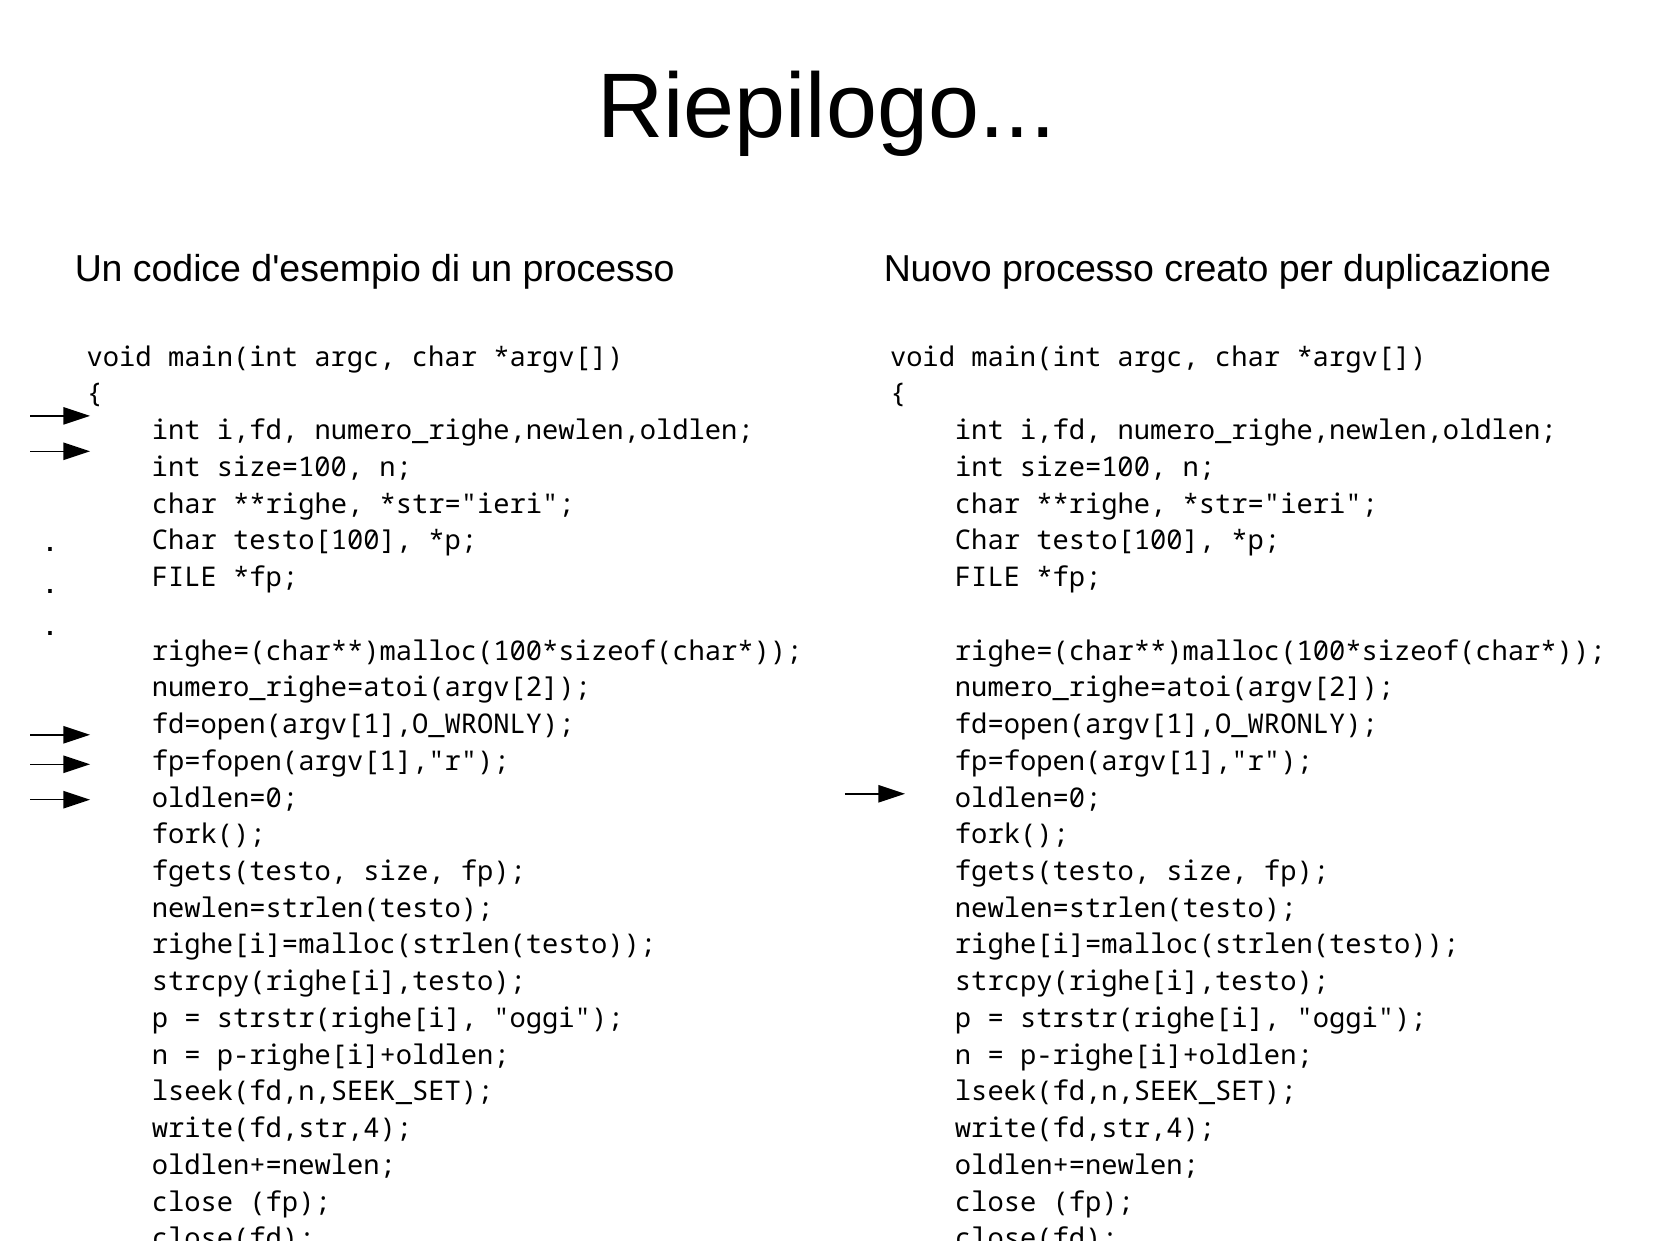

# Riepilogo...
Un codice d'esempio di un processo
Nuovo processo creato per duplicazione
void main(int argc, char *argv[])
{
 int i,fd, numero_righe,newlen,oldlen; int size=100, n;
 char **righe, *str="ieri";
 Char testo[100], *p;
 FILE *fp;
 righe=(char**)malloc(100*sizeof(char*));
 numero_righe=atoi(argv[2]);
 fd=open(argv[1],O_WRONLY);
 fp=fopen(argv[1],"r");
 oldlen=0;
 fork();
 fgets(testo, size, fp);
 newlen=strlen(testo);
 righe[i]=malloc(strlen(testo));
 strcpy(righe[i],testo);
 p = strstr(righe[i], "oggi");
 n = p-righe[i]+oldlen;
 lseek(fd,n,SEEK_SET);
 write(fd,str,4);
 oldlen+=newlen;
 close (fp);
 close(fd);
}
void main(int argc, char *argv[])
{
 int i,fd, numero_righe,newlen,oldlen; int size=100, n;
 char **righe, *str="ieri";
 Char testo[100], *p;
 FILE *fp;
 righe=(char**)malloc(100*sizeof(char*));
 numero_righe=atoi(argv[2]);
 fd=open(argv[1],O_WRONLY);
 fp=fopen(argv[1],"r");
 oldlen=0;
 fork();
 fgets(testo, size, fp);
 newlen=strlen(testo);
 righe[i]=malloc(strlen(testo));
 strcpy(righe[i],testo);
 p = strstr(righe[i], "oggi");
 n = p-righe[i]+oldlen;
 lseek(fd,n,SEEK_SET);
 write(fd,str,4);
 oldlen+=newlen;
 close (fp);
 close(fd);
}
...